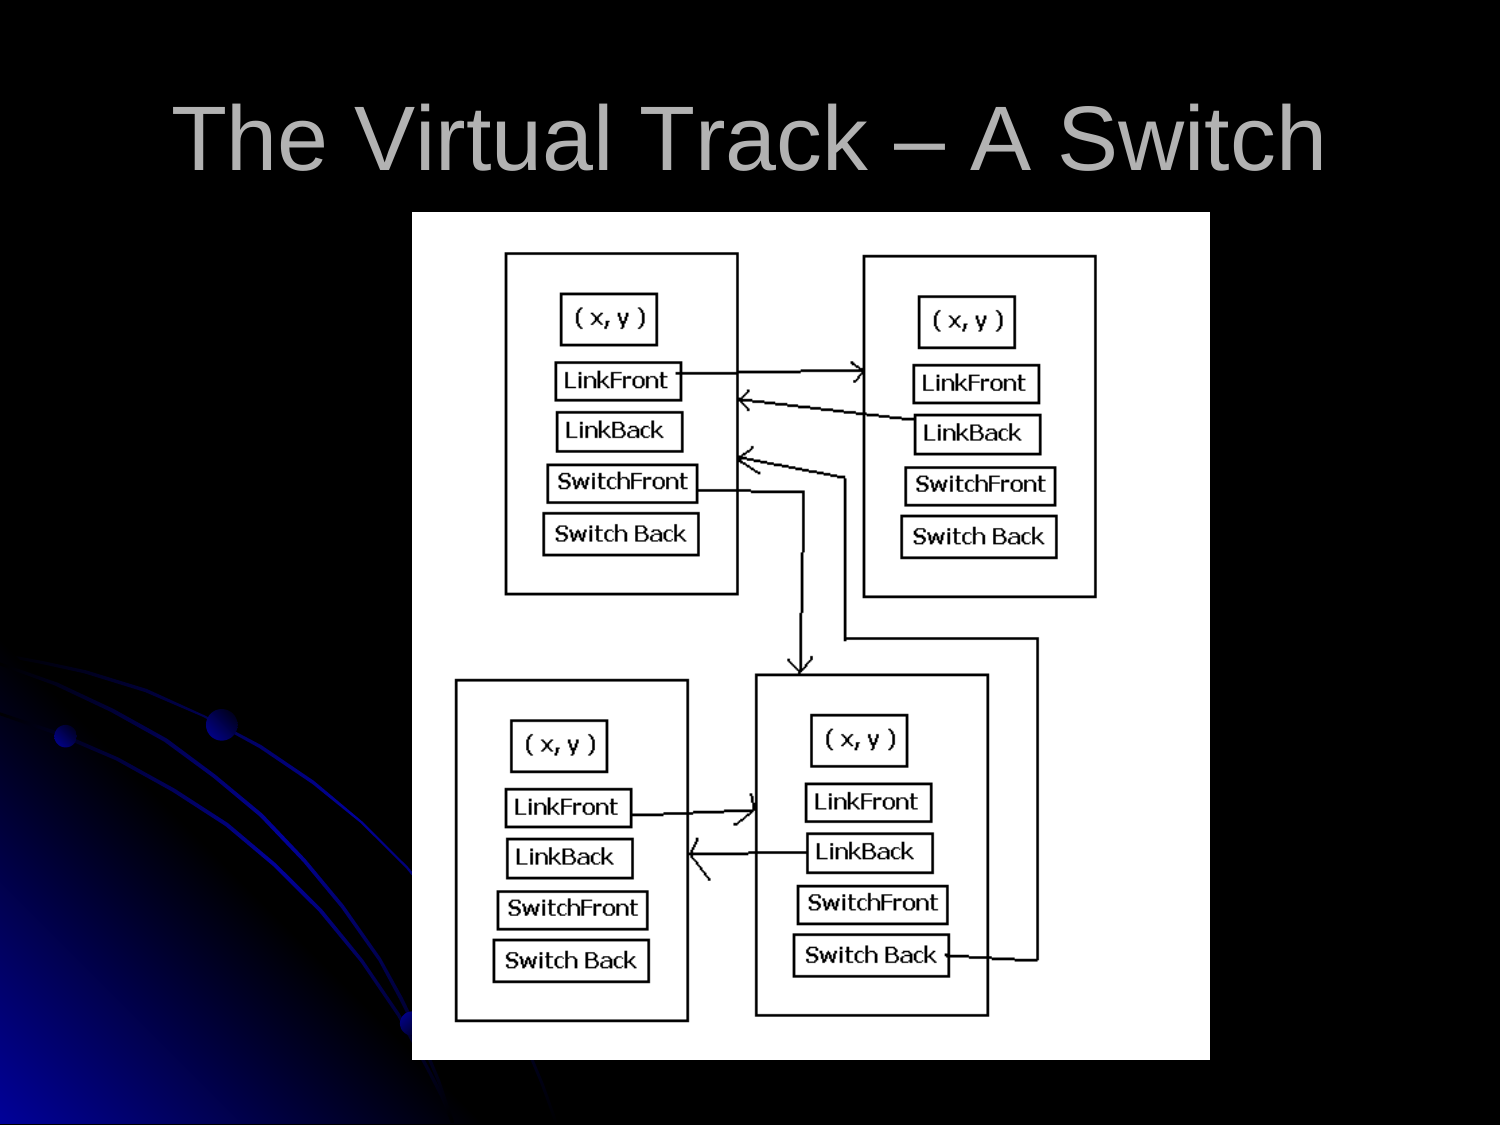

# The Virtual Track – A Switch